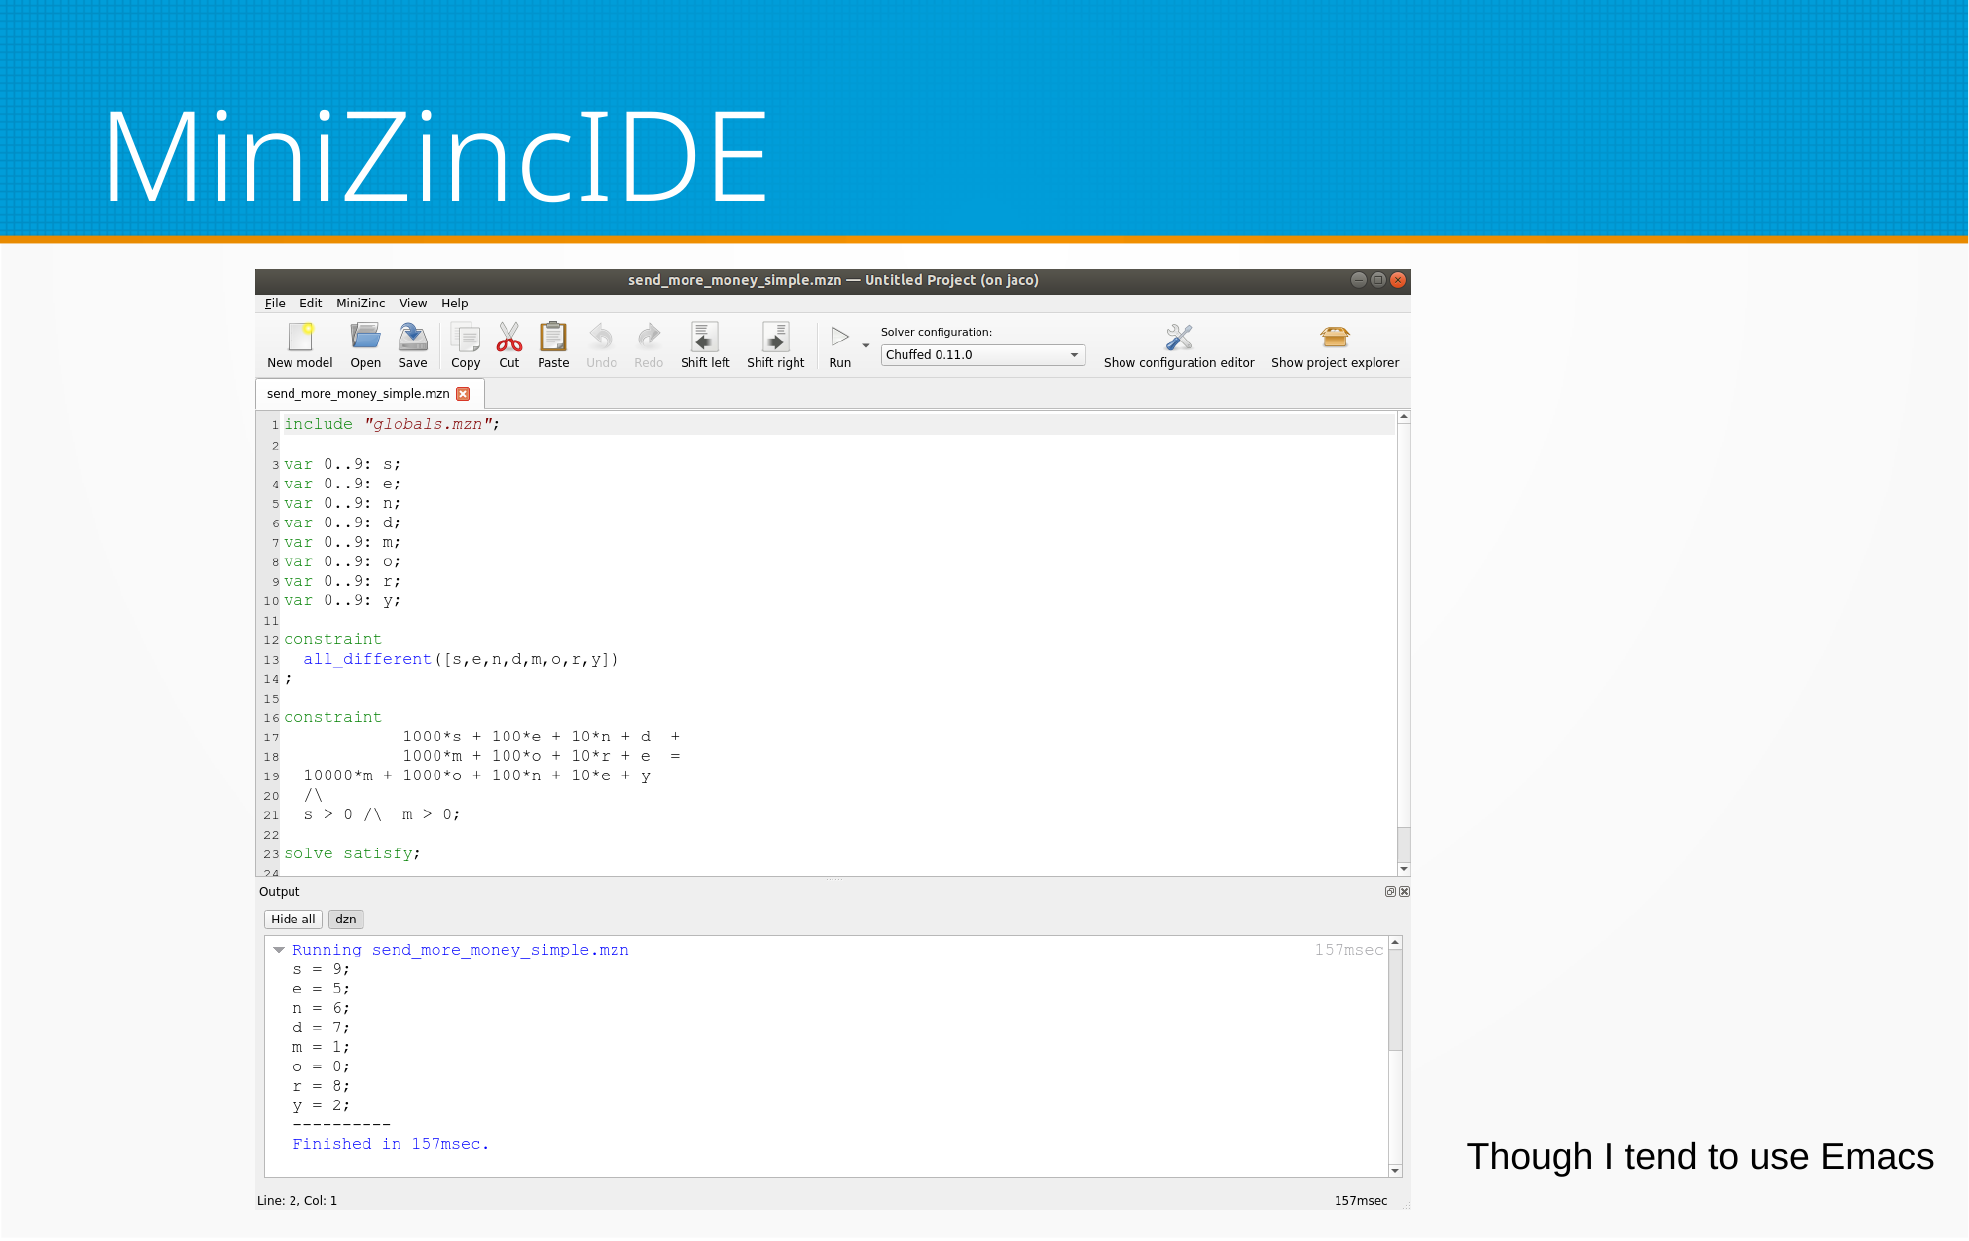

MiniZincIDE
Though I tend to use Emacs